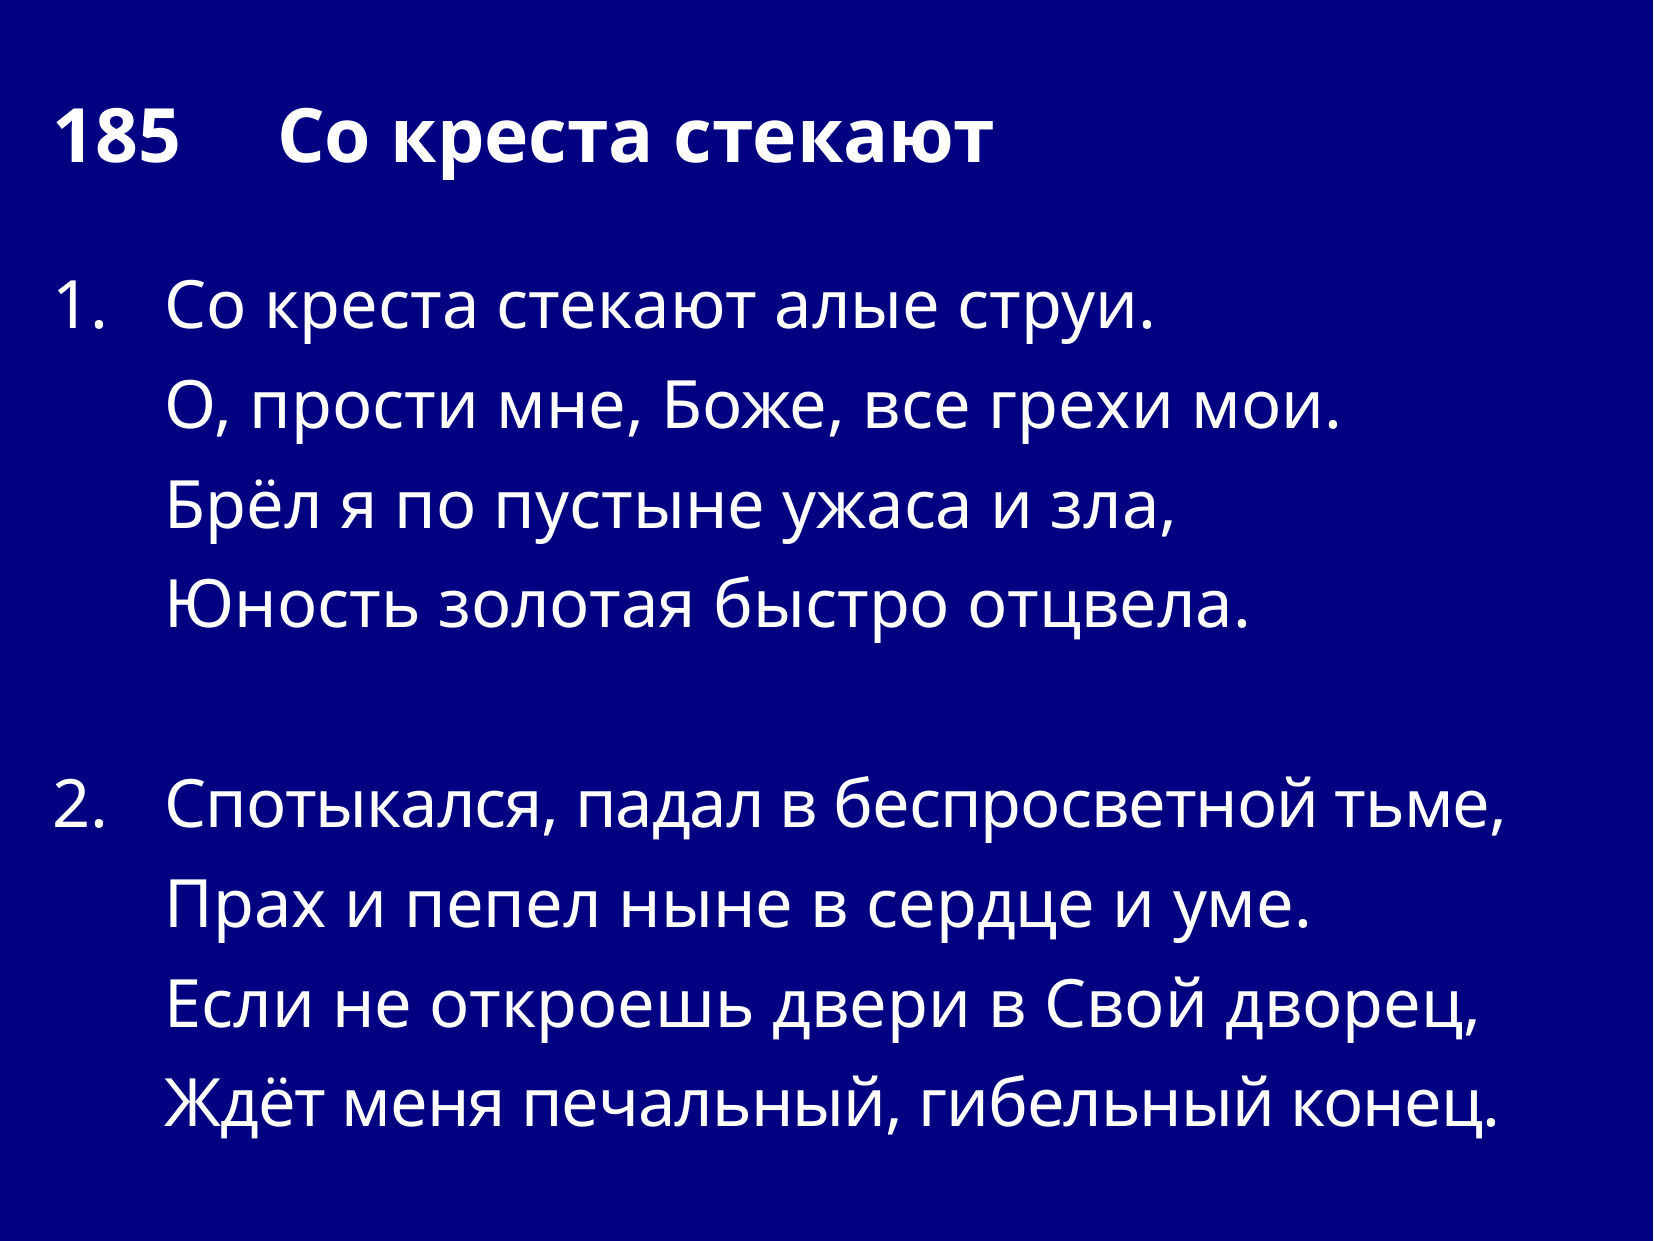

185	Со креста стекают
1.	Со креста стекают алые струи.
	О, прости мне, Боже, все грехи мои.
	Брёл я по пустыне ужаса и зла,
	Юность золотая быстро отцвела.
2.	Спотыкался, падал в беспросветной тьме,
	Прах и пепел ныне в сердце и уме.
	Если не откроешь двери в Свой дворец,
	Ждёт меня печальный, гибельный конец.